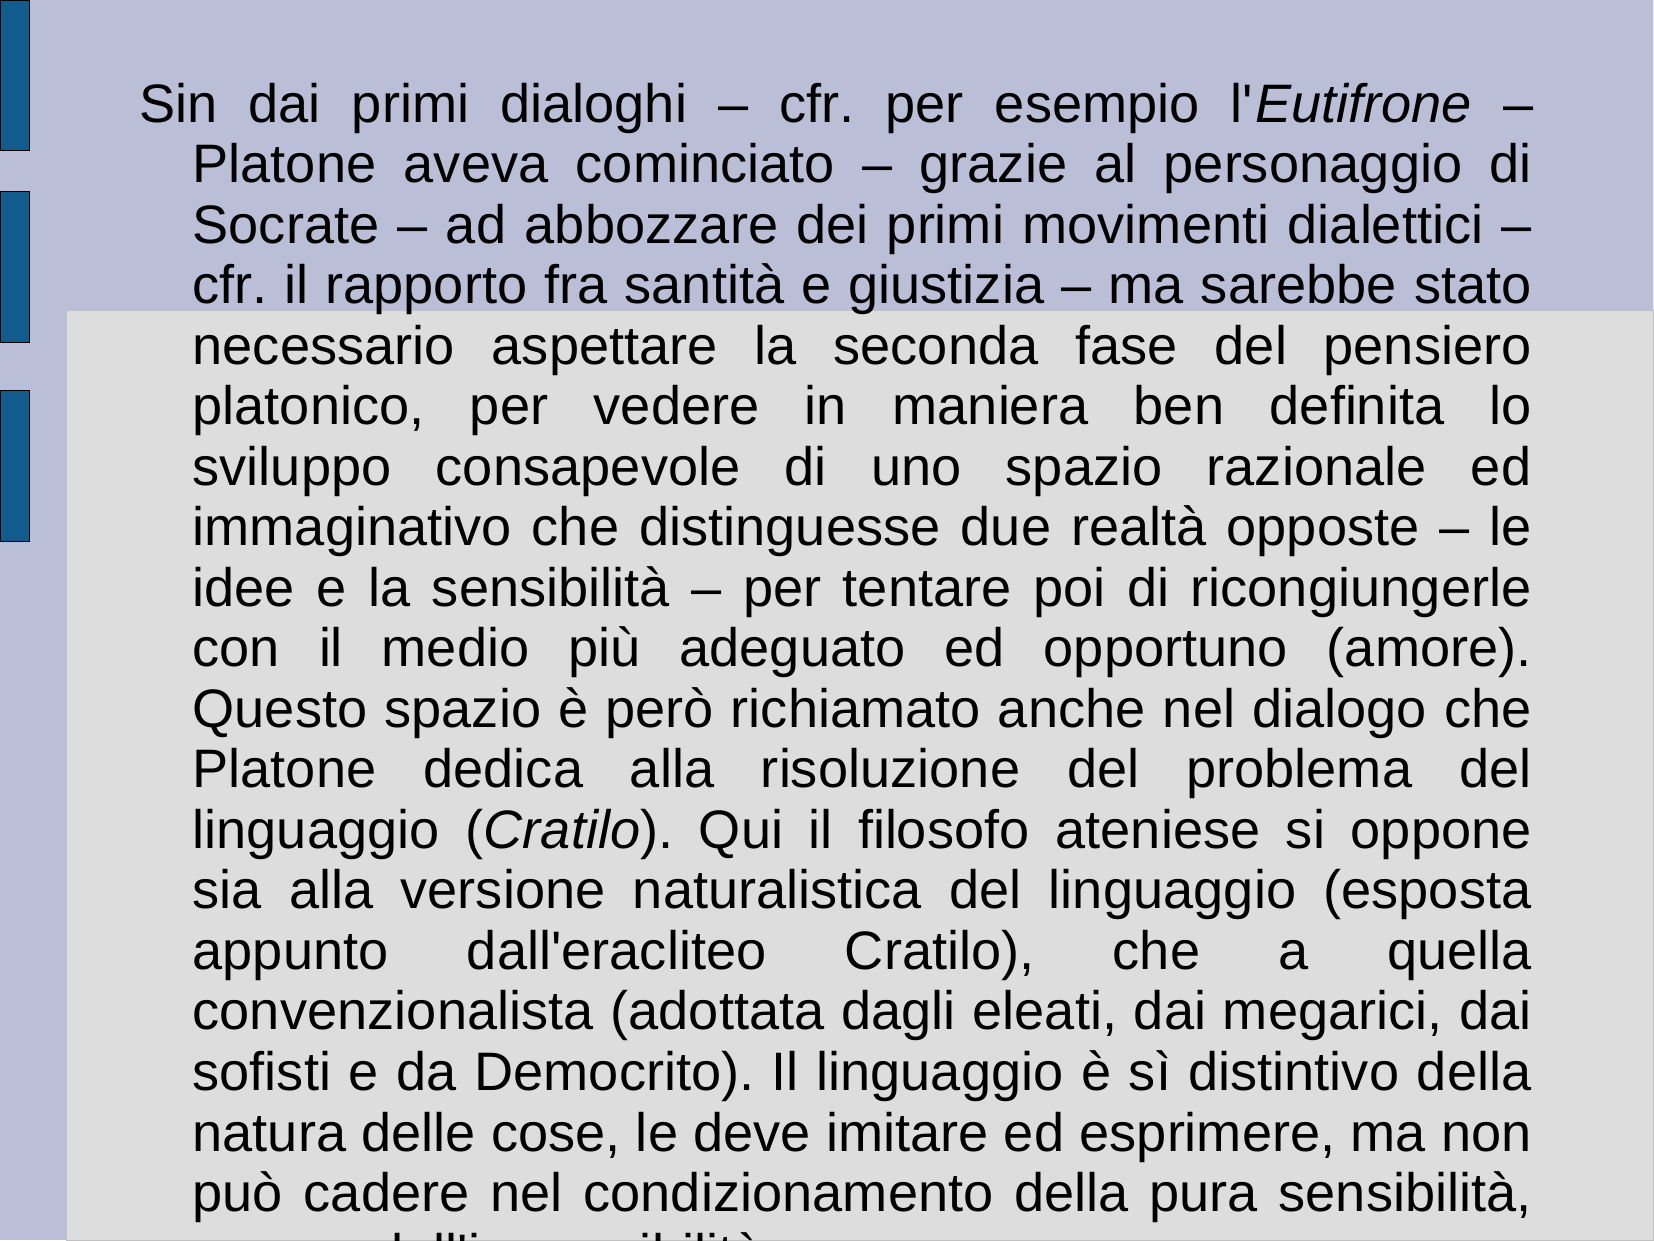

Sin dai primi dialoghi – cfr. per esempio l'Eutifrone – Platone aveva cominciato – grazie al personaggio di Socrate – ad abbozzare dei primi movimenti dialettici – cfr. il rapporto fra santità e giustizia – ma sarebbe stato necessario aspettare la seconda fase del pensiero platonico, per vedere in maniera ben definita lo sviluppo consapevole di uno spazio razionale ed immaginativo che distinguesse due realtà opposte – le idee e la sensibilità – per tentare poi di ricongiungerle con il medio più adeguato ed opportuno (amore). Questo spazio è però richiamato anche nel dialogo che Platone dedica alla risoluzione del problema del linguaggio (Cratilo). Qui il filosofo ateniese si oppone sia alla versione naturalistica del linguaggio (esposta appunto dall'eracliteo Cratilo), che a quella convenzionalista (adottata dagli eleati, dai megarici, dai sofisti e da Democrito). Il linguaggio è sì distintivo della natura delle cose, le deve imitare ed esprimere, ma non può cadere nel condizionamento della pura sensibilità, a pena dell'impossibilità
#